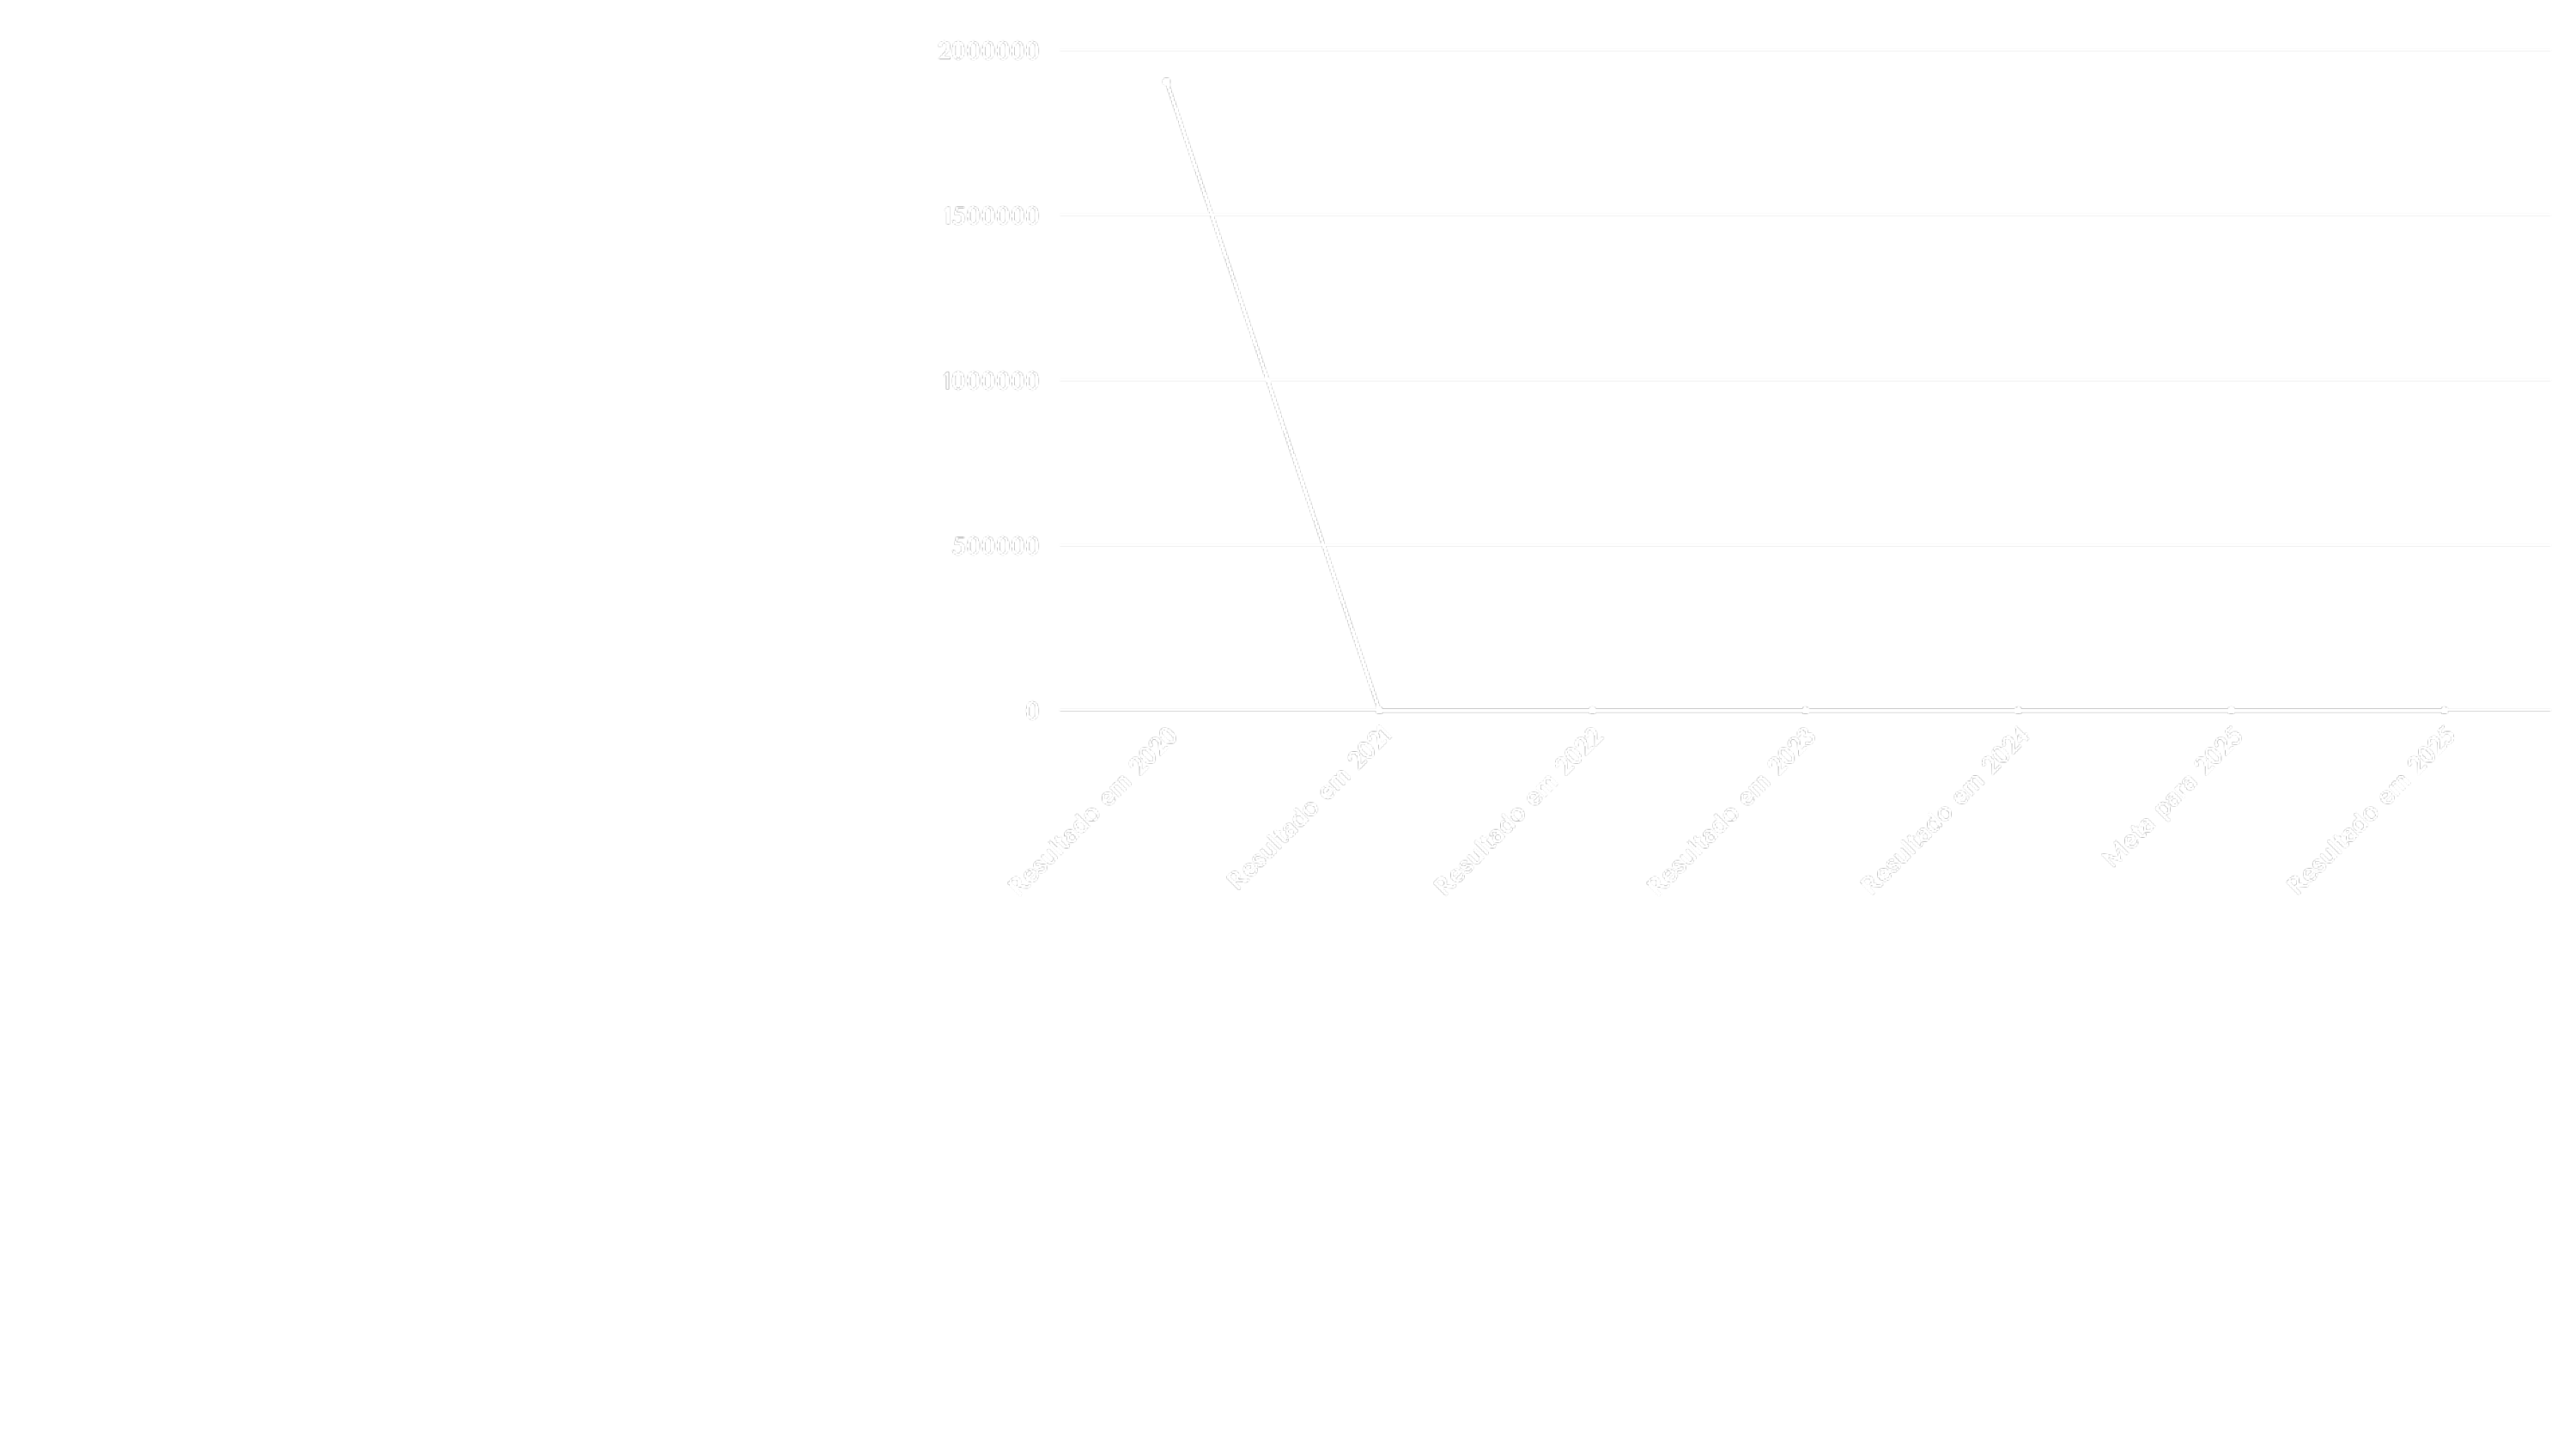

Indicador - Gastos com Construção de Novos Edifícios no Período-Base
Unidade de medida: Reais (R$).
Definição da Meta: O Tribunal não tem previsão de construção de novos edifícios.
Resultado em 2020 - 1.904.965,55
Resultado 2021 - 0
Resultado 2022 - 0
Resultado 2023 - 0
Resultado em 2024 - 0
Meta para 2025 - 0
Resultado em 2025 - 0